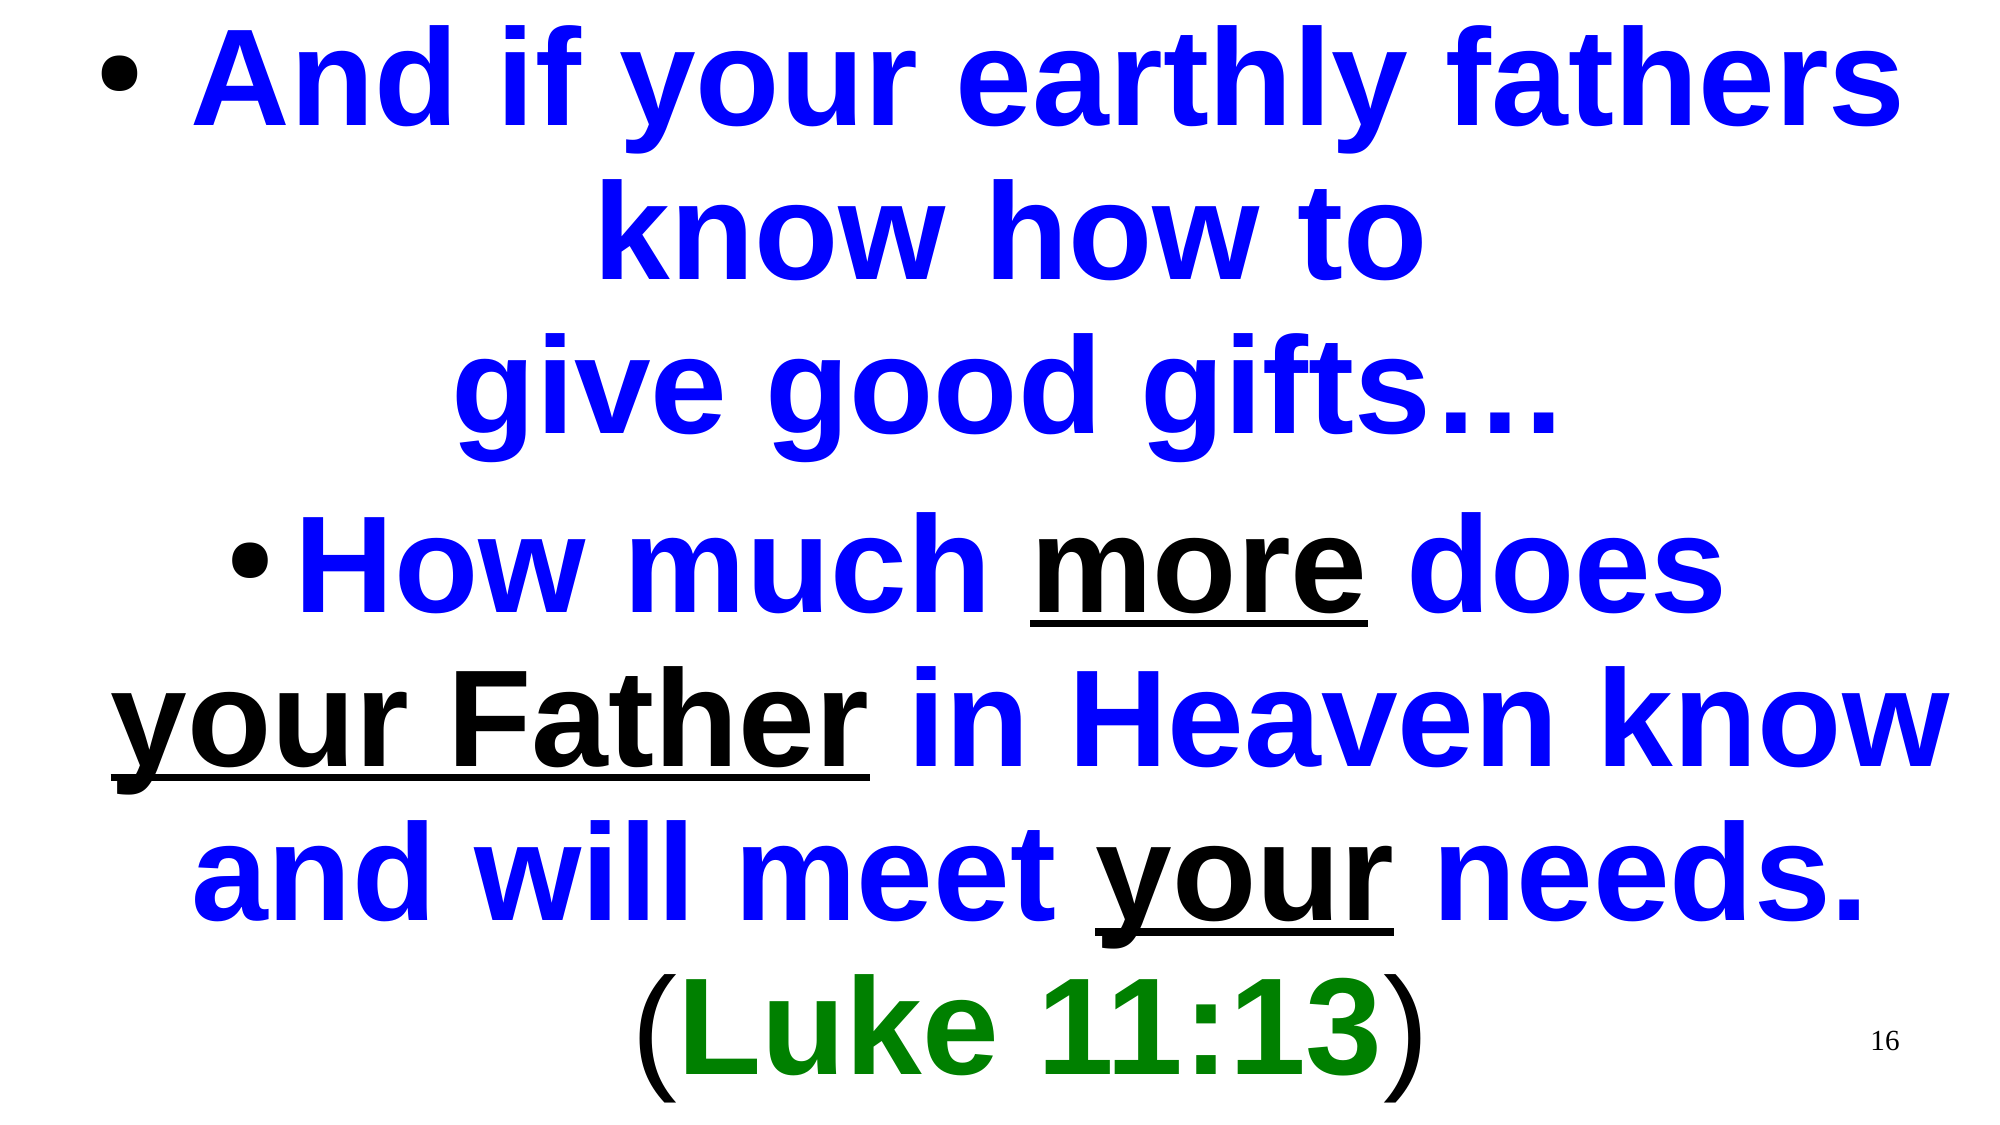

# And if your earthly fathers know how to give good gifts…
How much more does
your Father in Heaven know and will meet your needs.
(Luke 11:13)
16